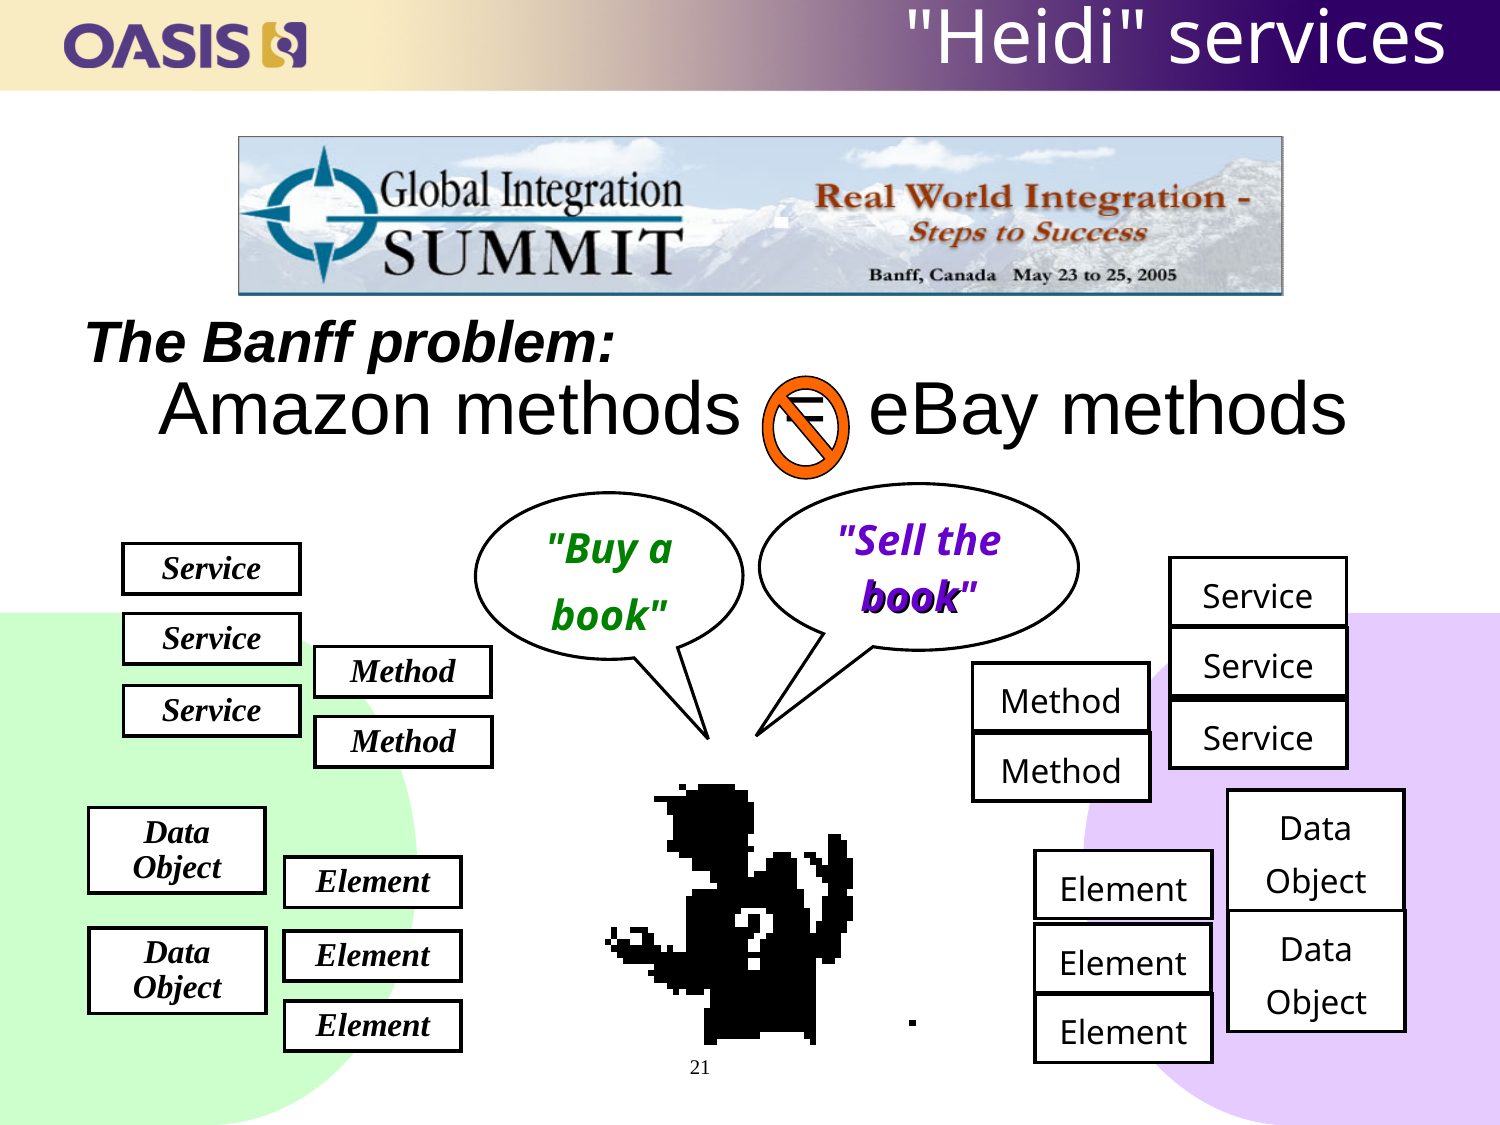

# "Heidi" services
The Banff problem:
Amazon methods = eBay methods
"Sell the book"
"Buy a book"
Service
Service
Service
Service
Method
Method
Service
Service
Method
Method
Data Object
Data Object
Element
Element
Data Object
Element
Data Object
Element
Element
Element